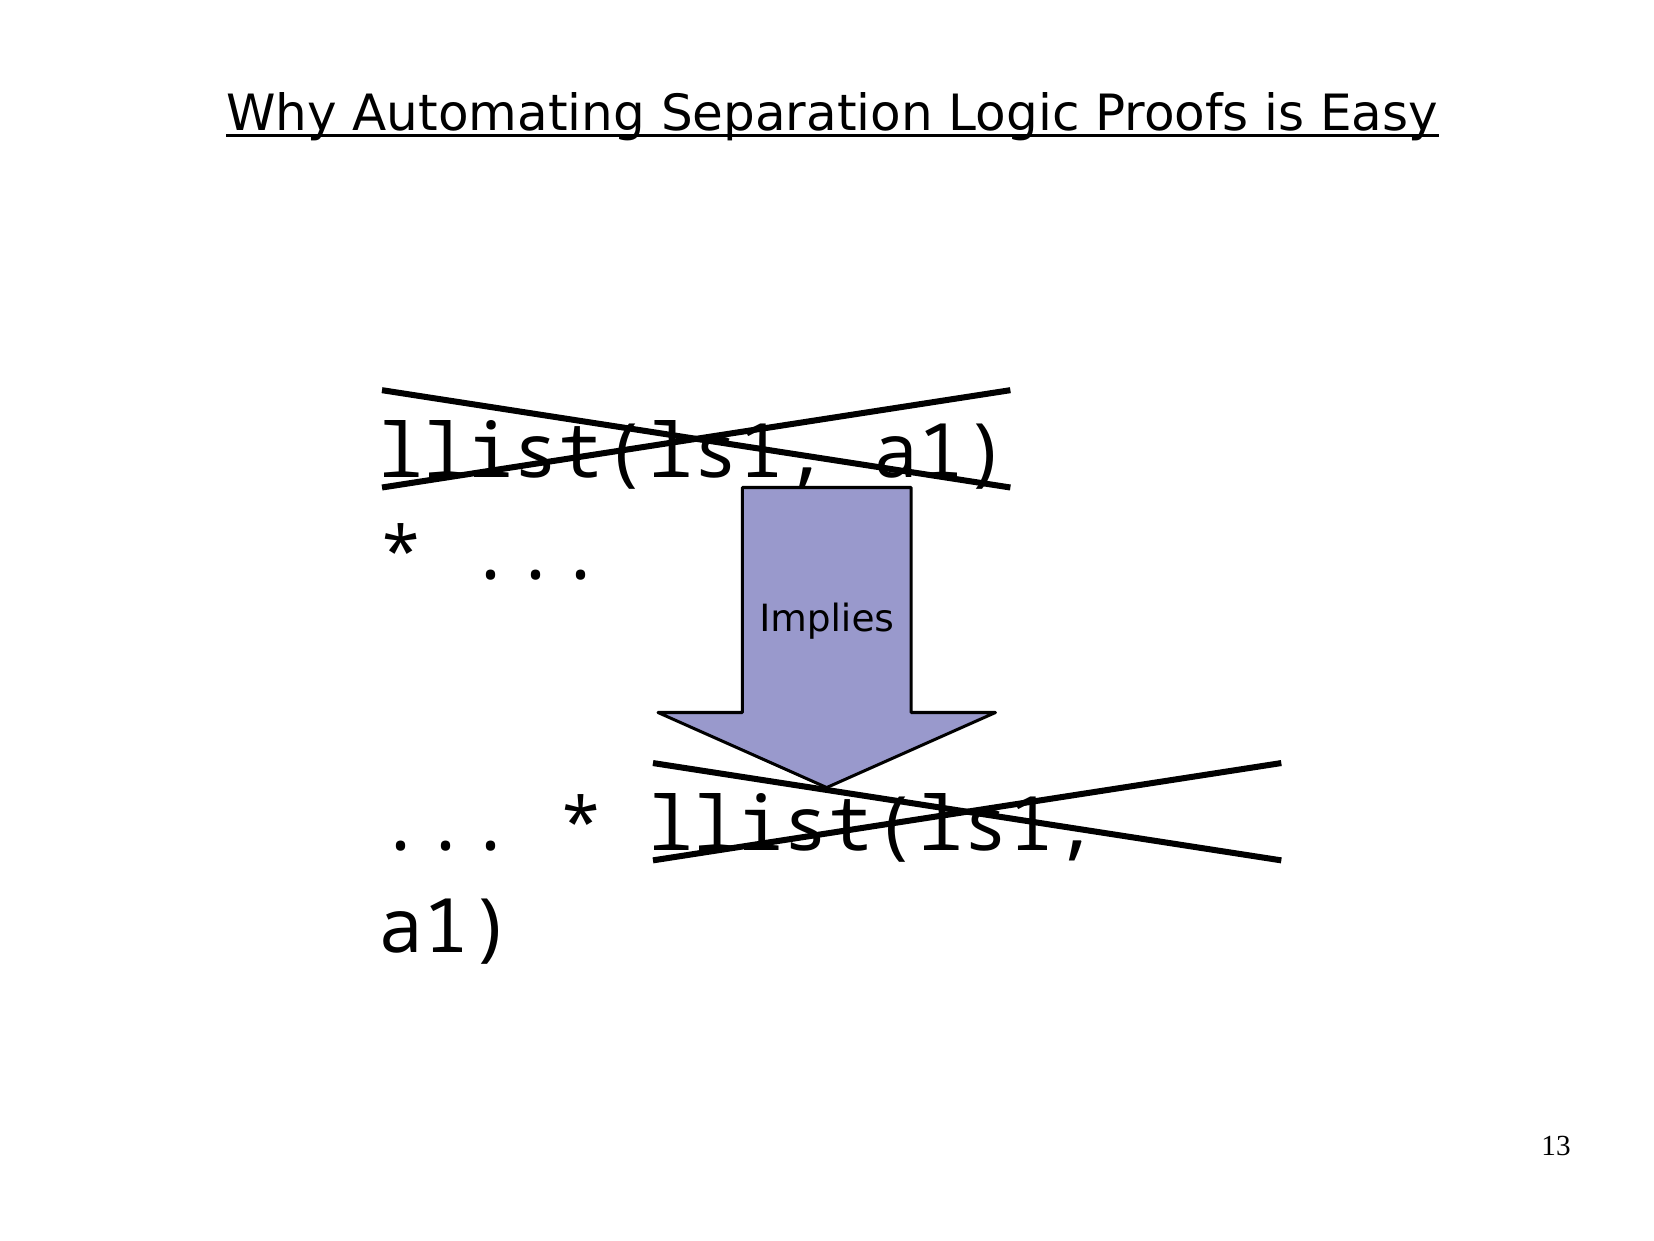

Why Automating Separation Logic Proofs is Easy
llist(ls1, a1) * ...
Implies
... * llist(ls1, a1)
13